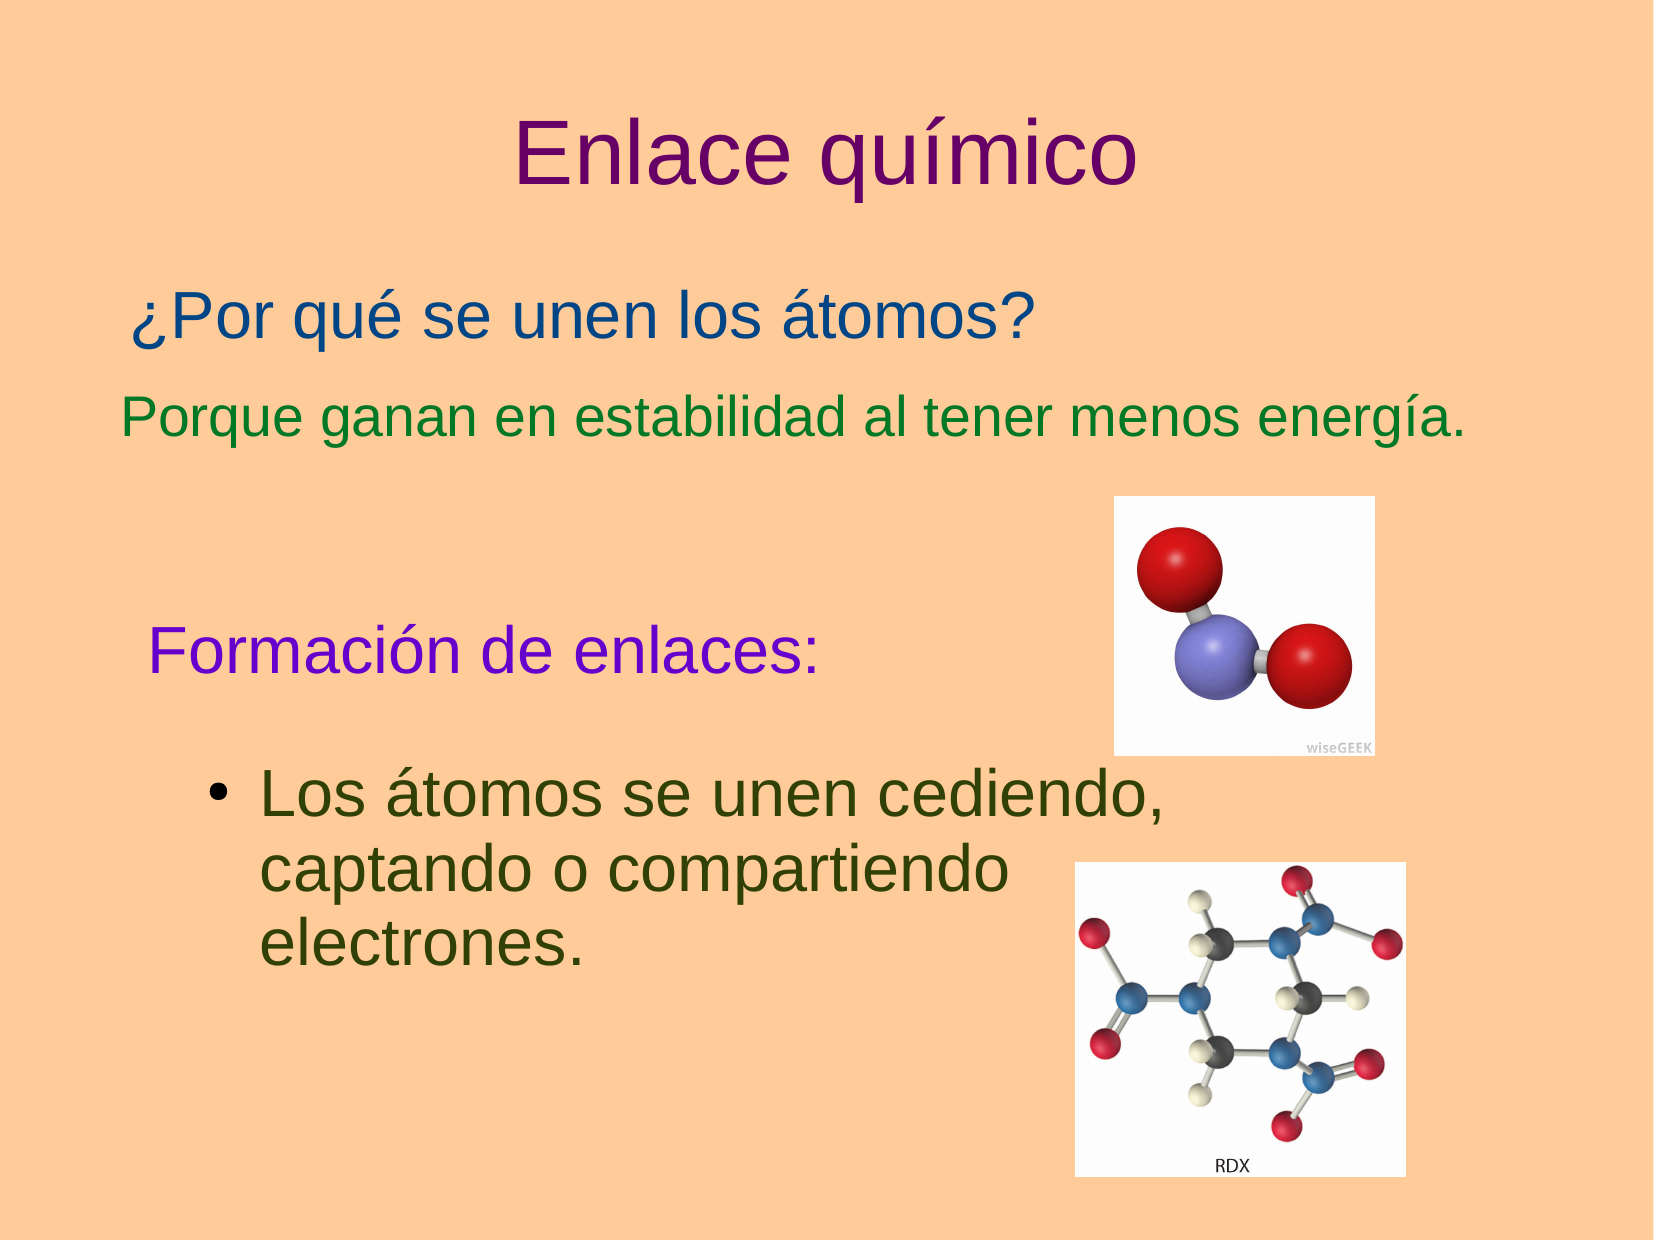

# Enlace químico
¿Por qué se unen los átomos?
Porque ganan en estabilidad al tener menos energía.
Formación de enlaces:
Los átomos se unen cediendo, captando o compartiendo electrones.